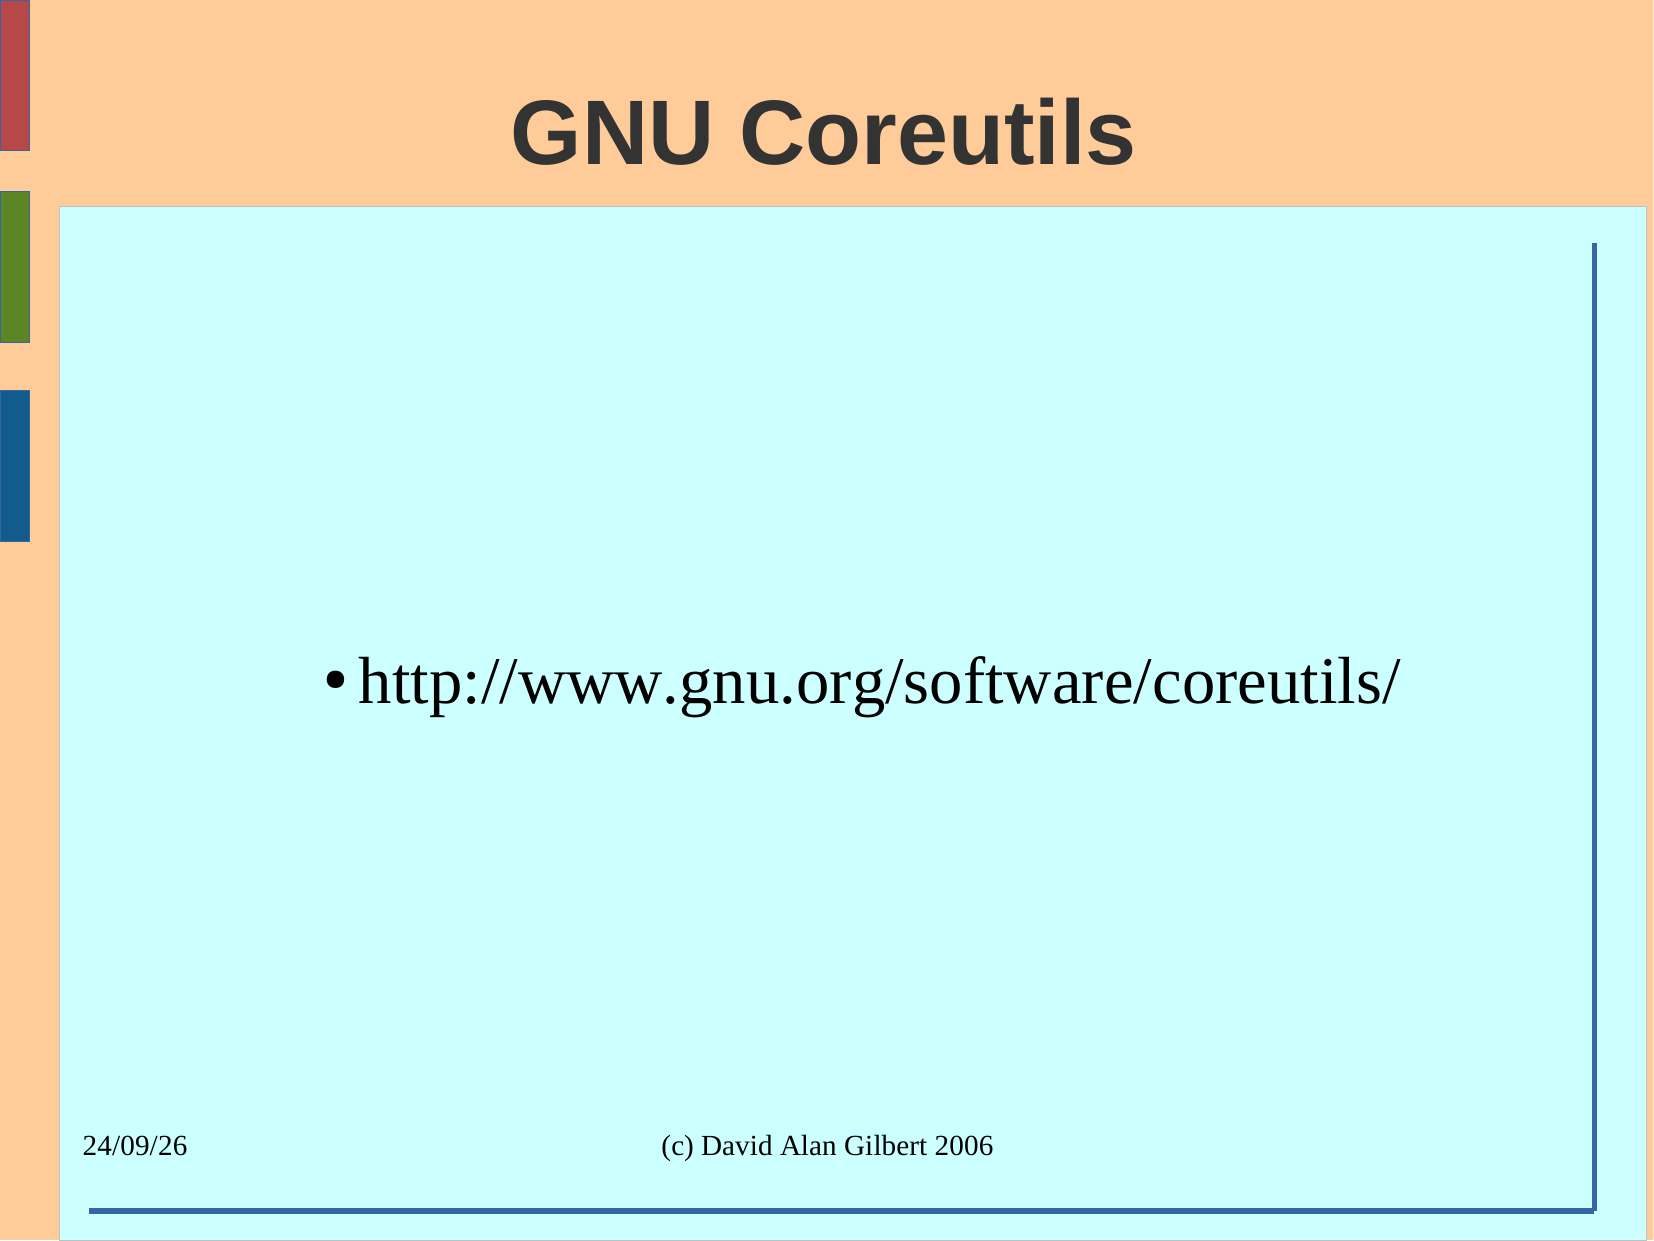

# GNU Coreutils
http://www.gnu.org/software/coreutils/
(c) David Alan Gilbert 2006